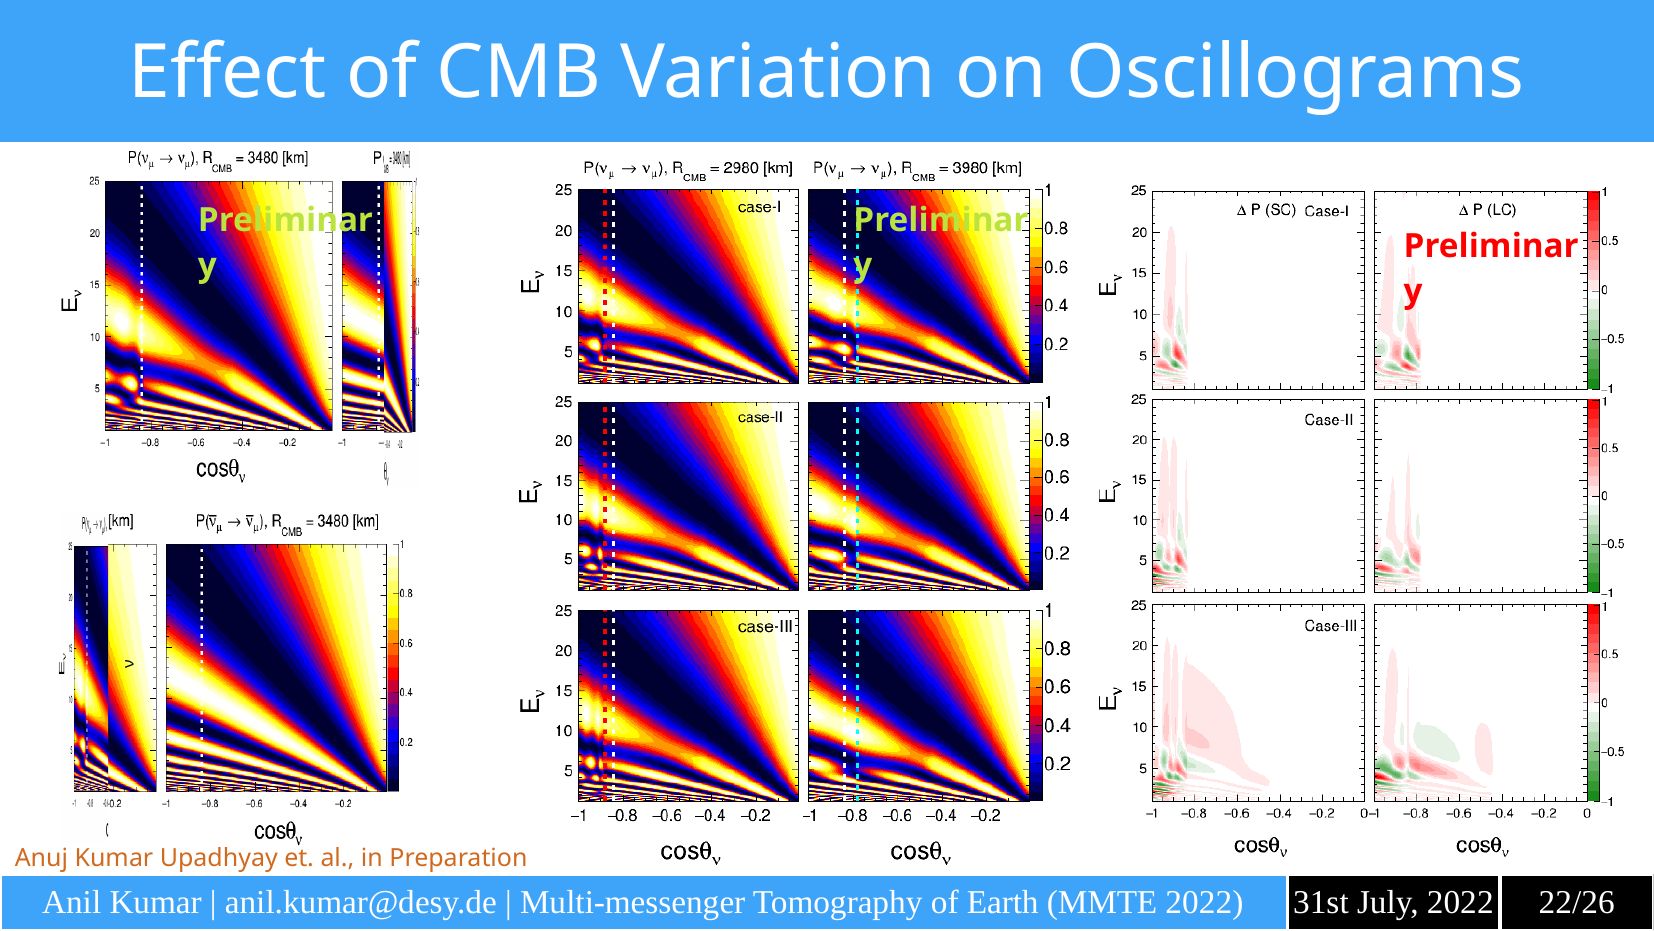

# Effect of CMB Variation on Oscillograms
Preliminary
Preliminary
Preliminary
Eν
Anuj Kumar Upadhyay et. al., in Preparation
Anil Kumar | anil.kumar@desy.de | Multi-messenger Tomography of Earth (MMTE 2022)
22